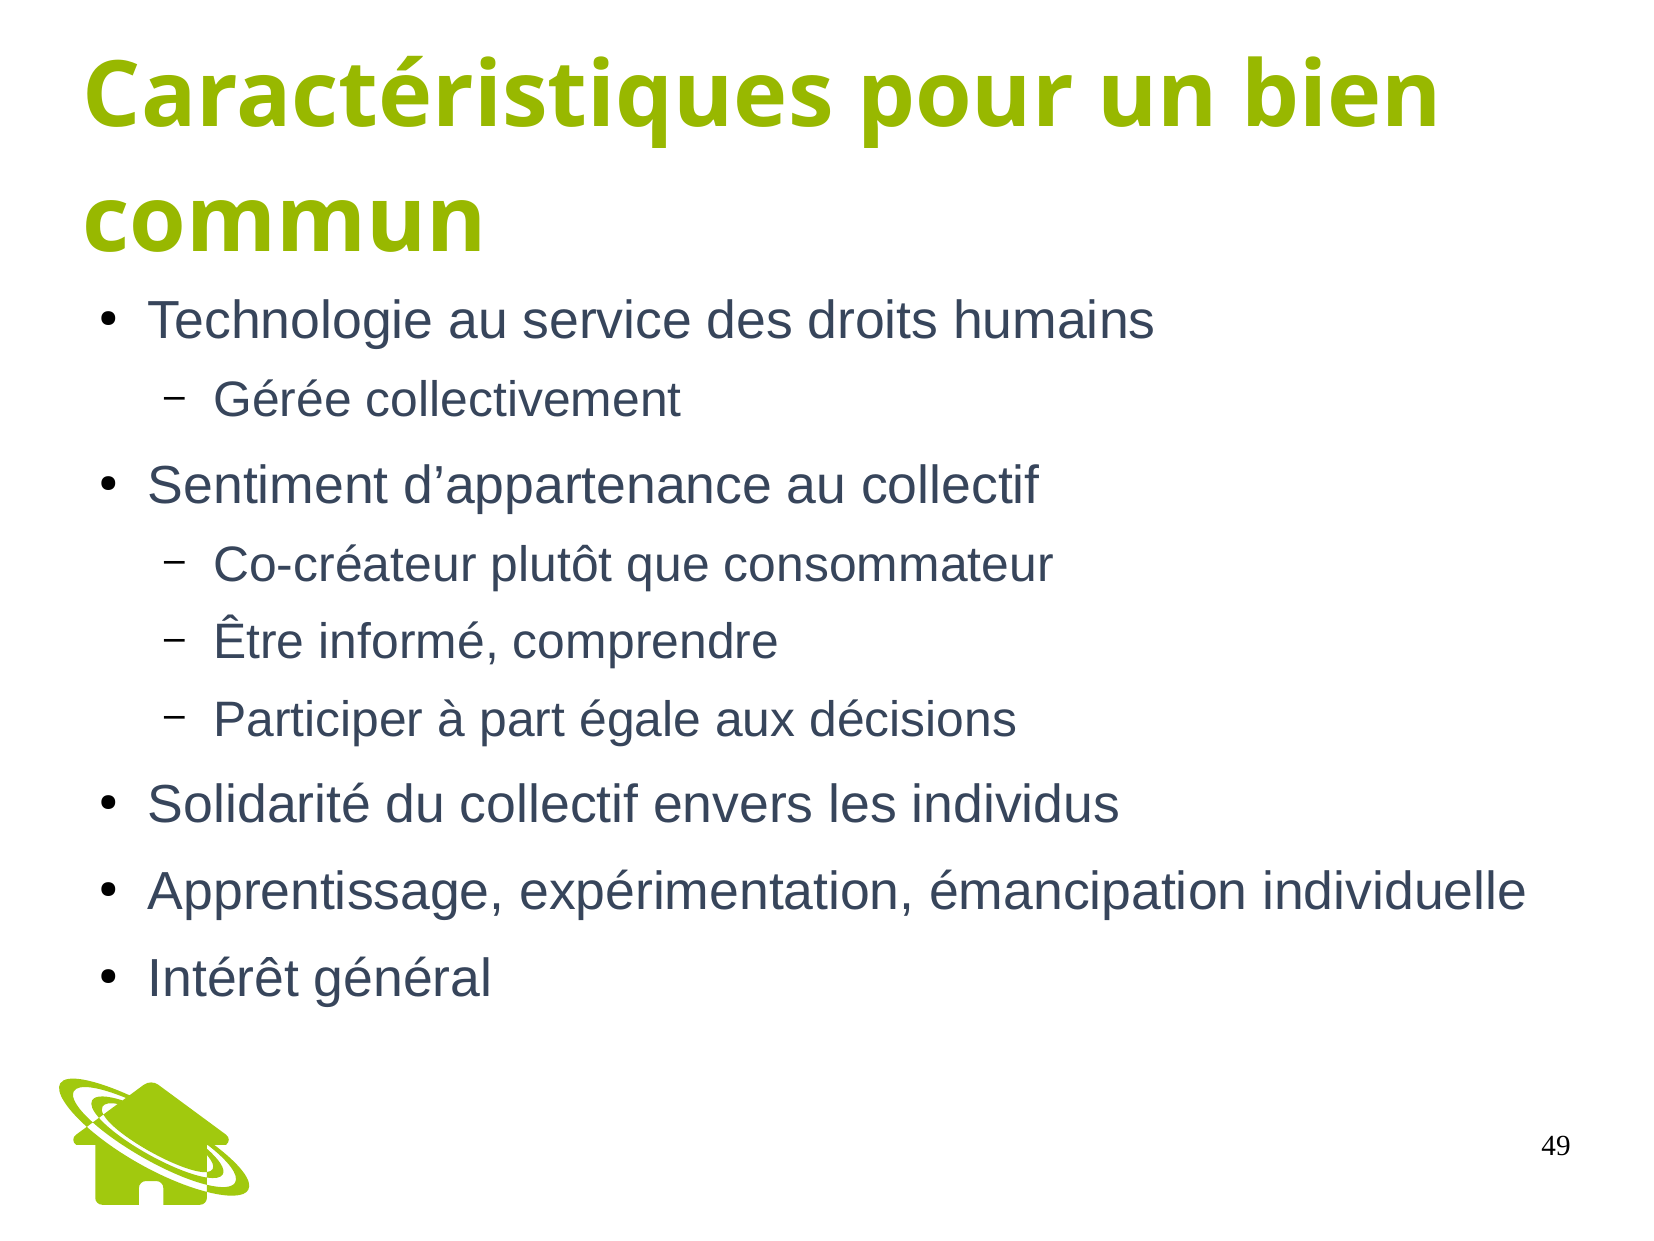

# Caractéristiques pour un bien commun
Technologie au service des droits humains
Gérée collectivement
Sentiment d’appartenance au collectif
Co-créateur plutôt que consommateur
Être informé, comprendre
Participer à part égale aux décisions
Solidarité du collectif envers les individus
Apprentissage, expérimentation, émancipation individuelle
Intérêt général
49